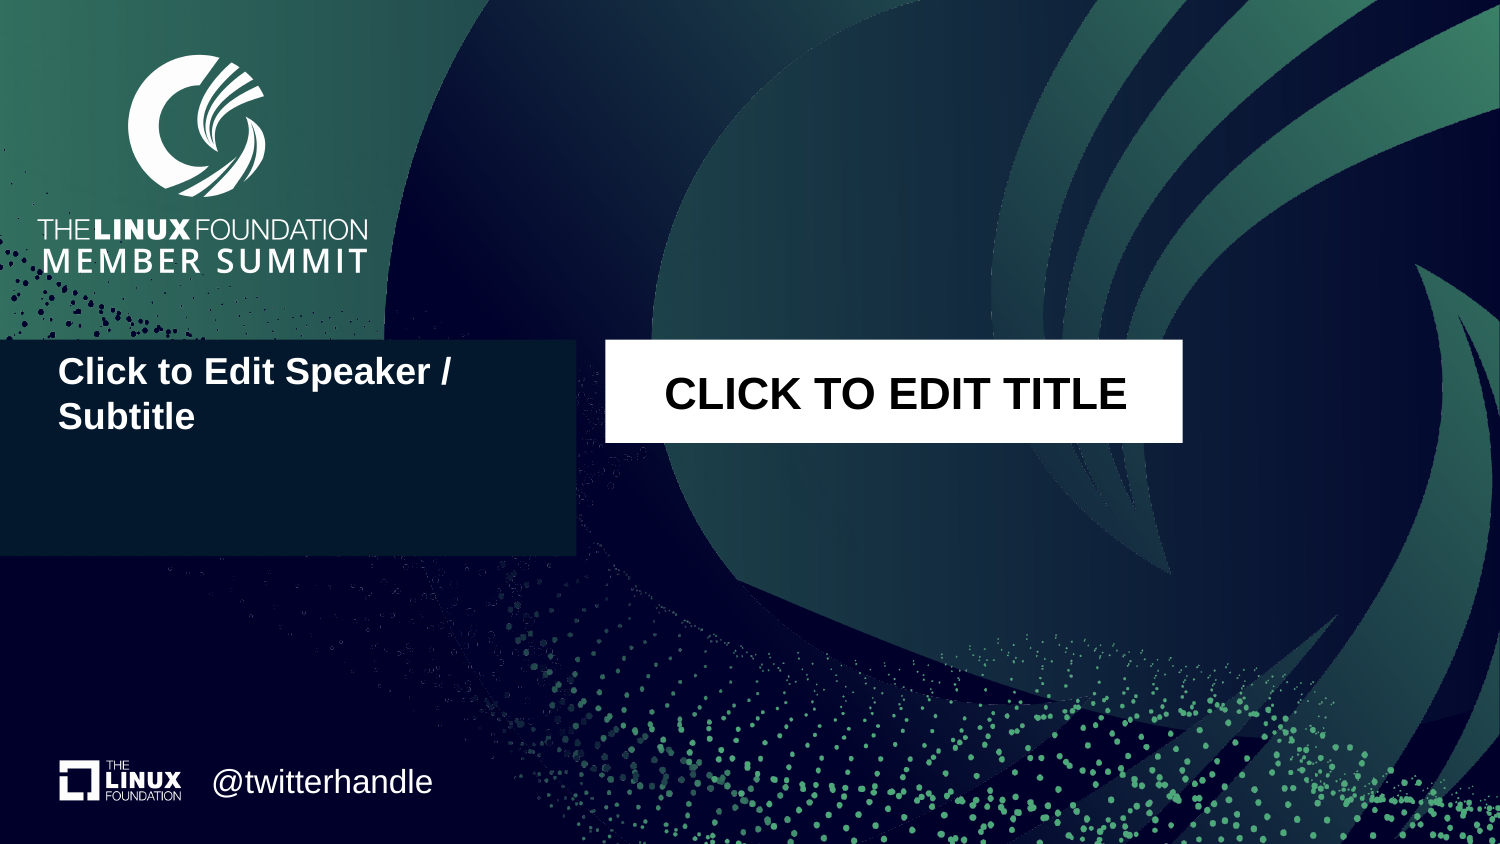

# Click to Edit Speaker / Subtitle
CLICK TO EDIT TITLE
@twitterhandle